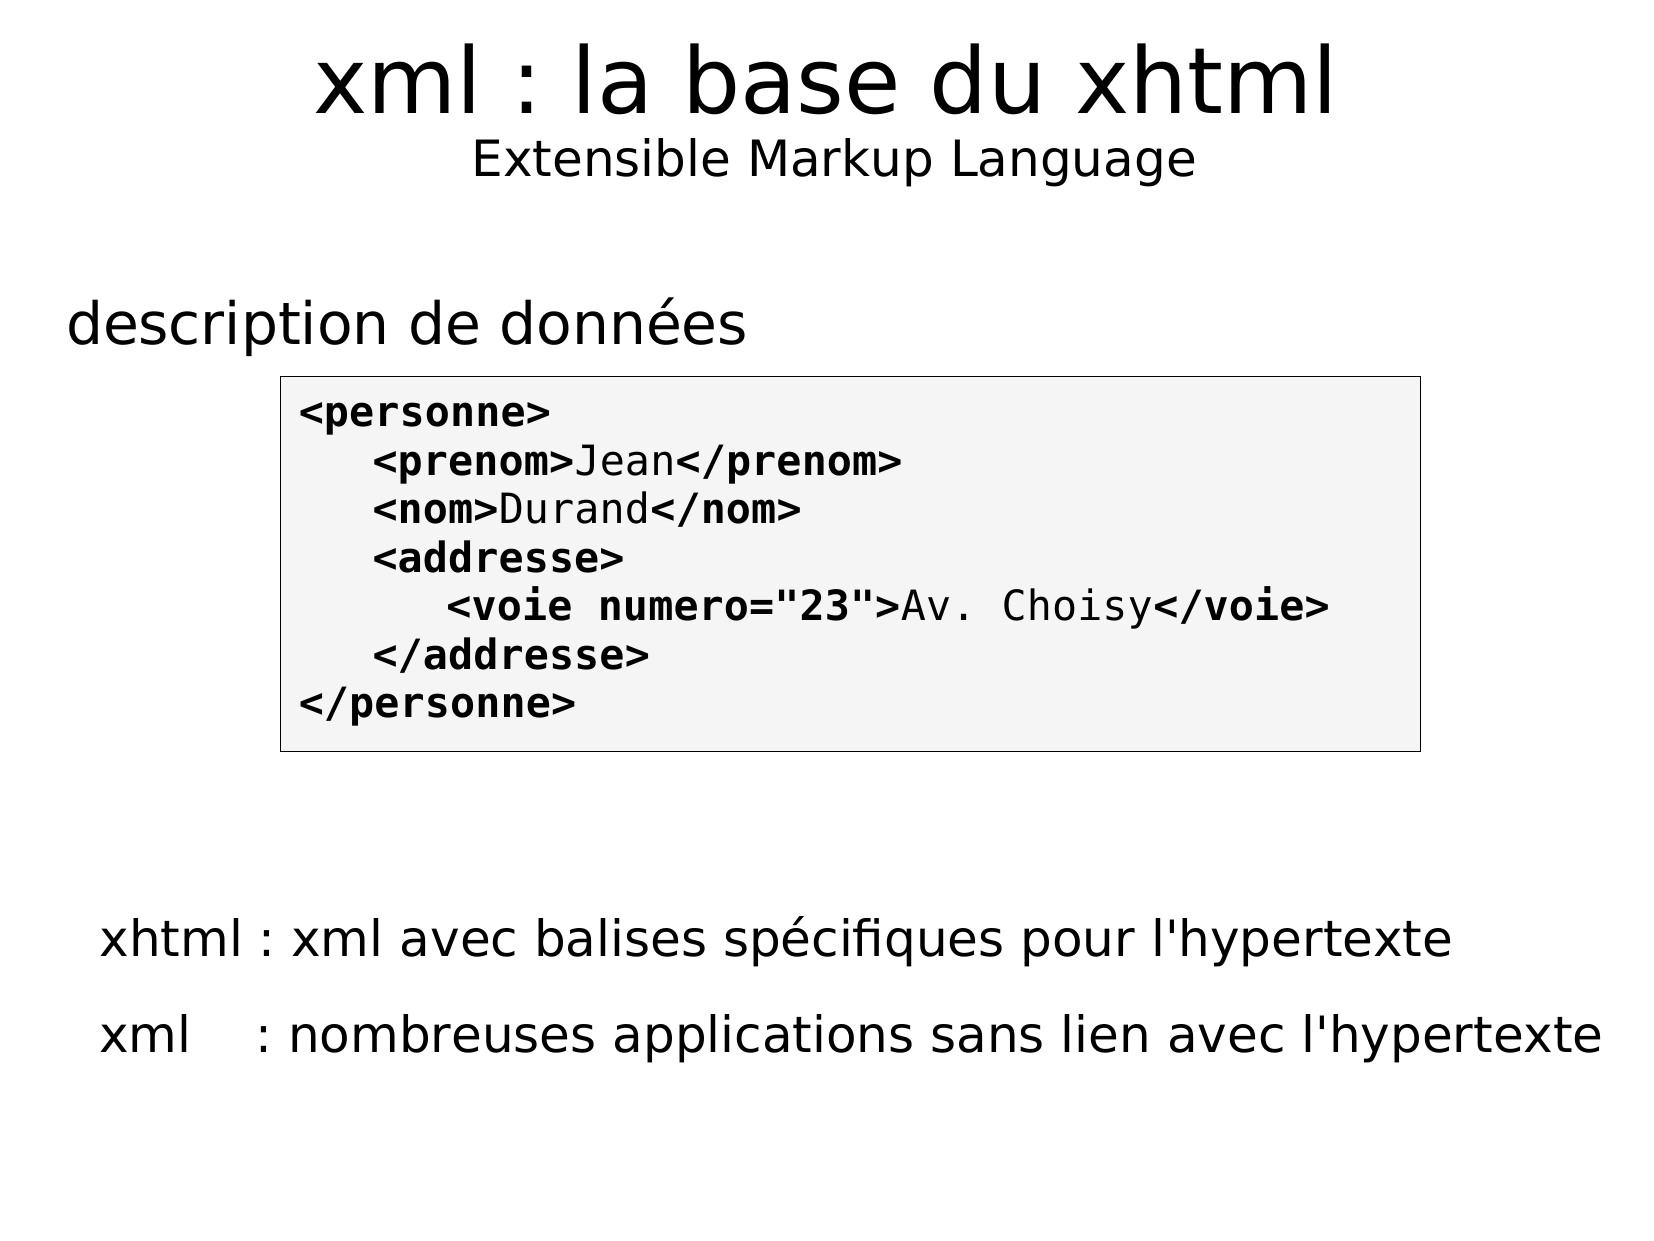

# xml : la base du xhtml
Extensible Markup Language
description de données
<personne>
	<prenom>Jean</prenom>
	<nom>Durand</nom>
	<addresse>
		<voie numero="23">Av. Choisy</voie>
	</addresse>
</personne>
xhtml : xml avec balises spécifiques pour l'hypertexte
xml : nombreuses applications sans lien avec l'hypertexte